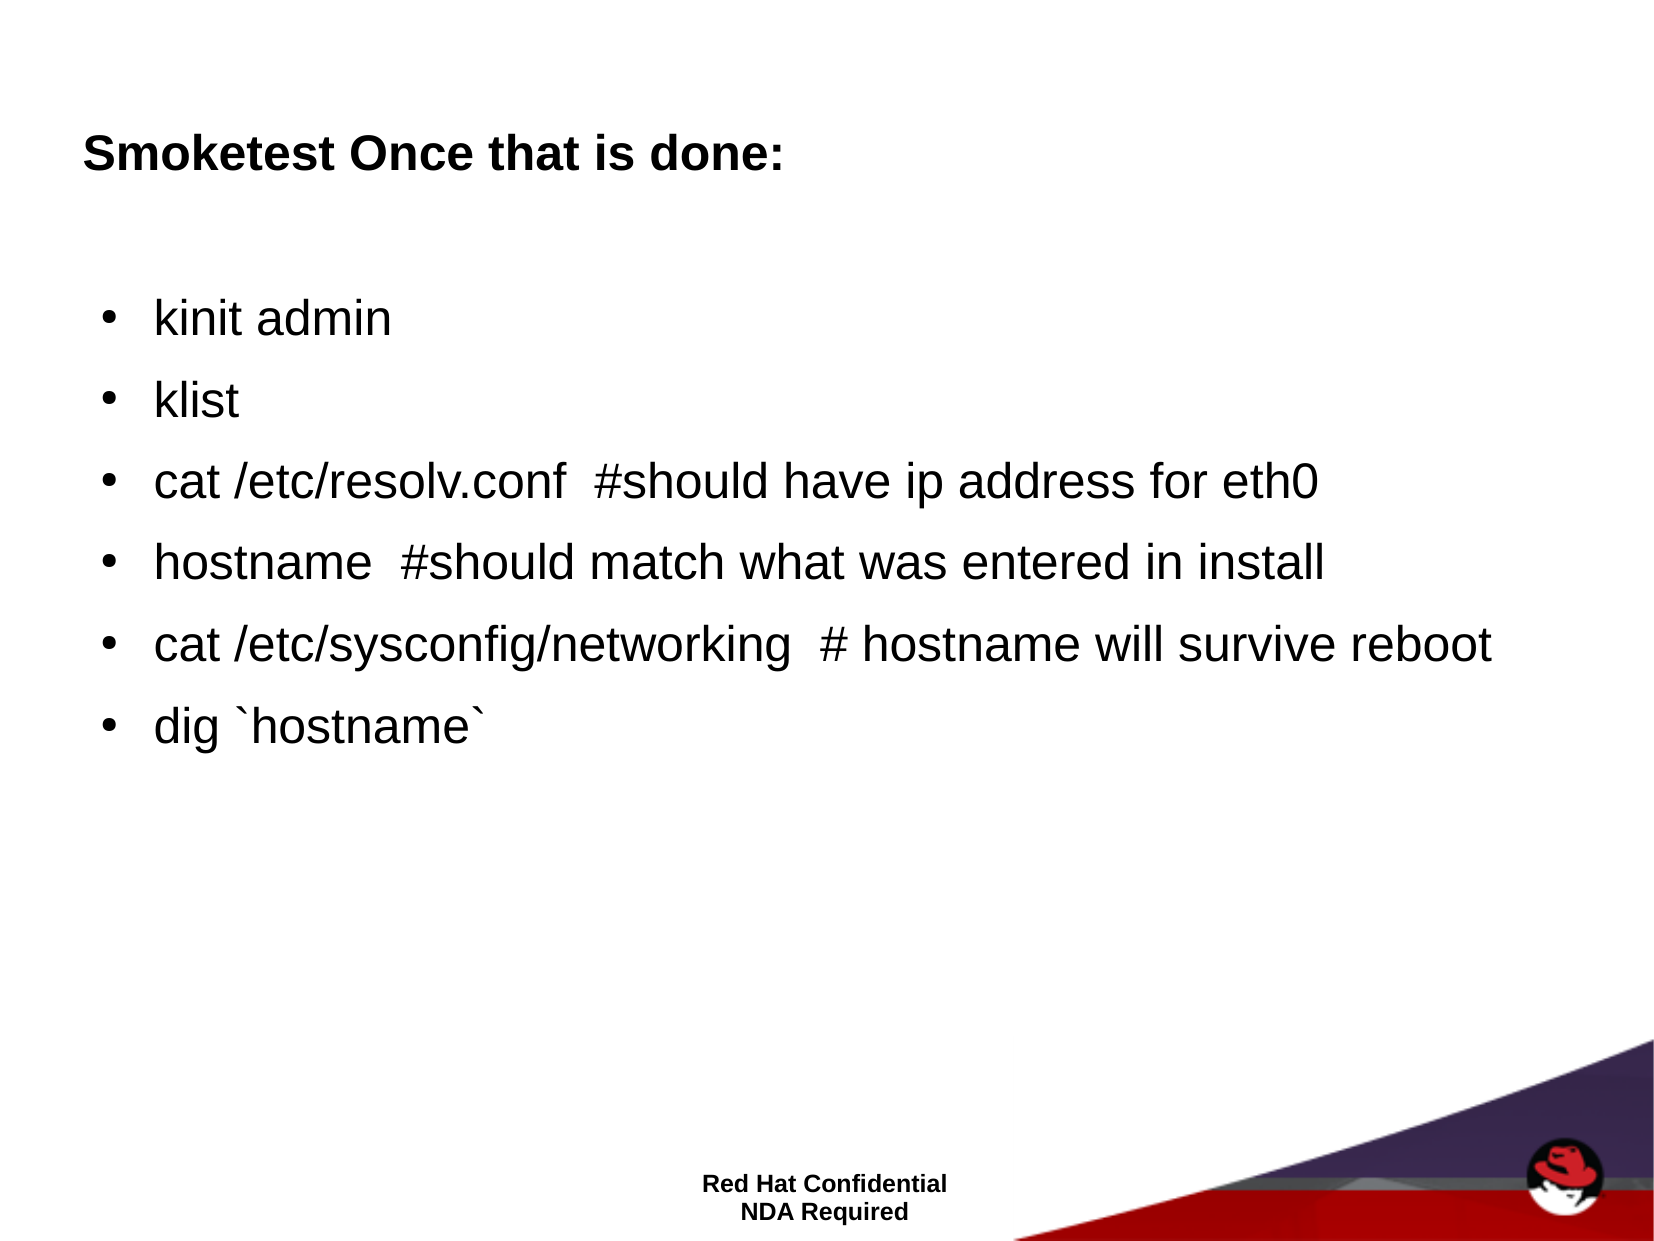

# Smoketest Once that is done:
kinit admin
klist
cat /etc/resolv.conf #should have ip address for eth0
hostname #should match what was entered in install
cat /etc/sysconfig/networking # hostname will survive reboot
dig `hostname`